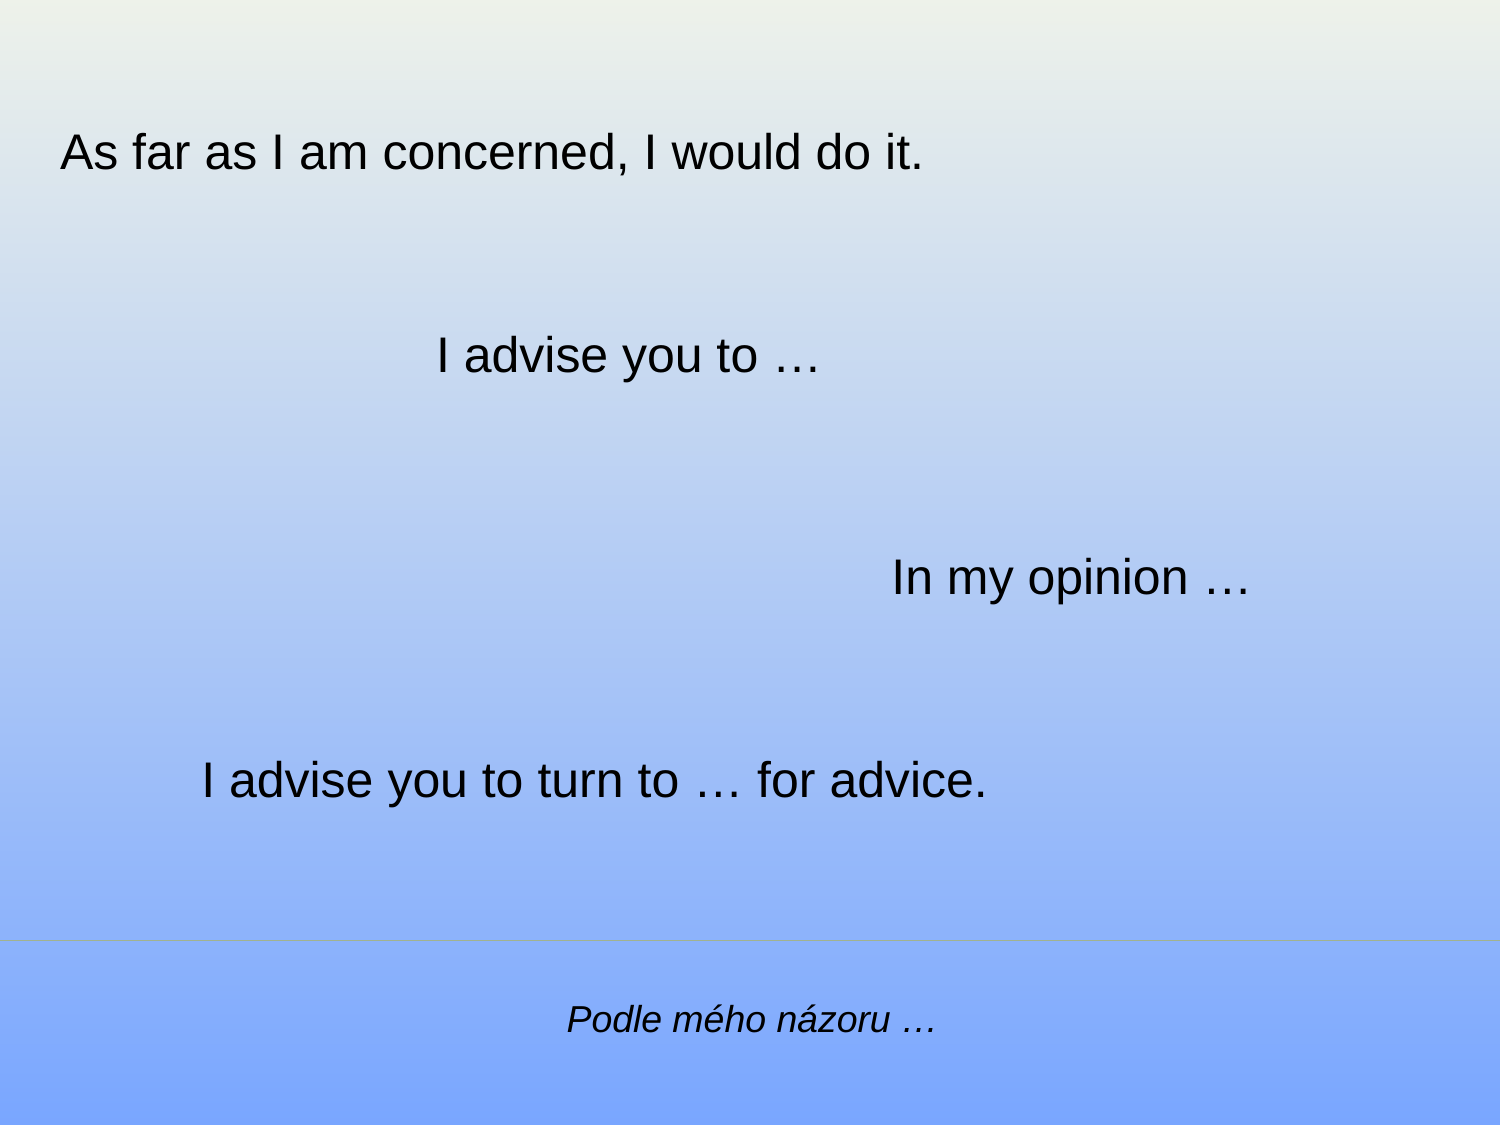

As far as I am concerned, I would do it.
I advise you to …
In my opinion …
I advise you to turn to … for advice.
Podle mého názoru …